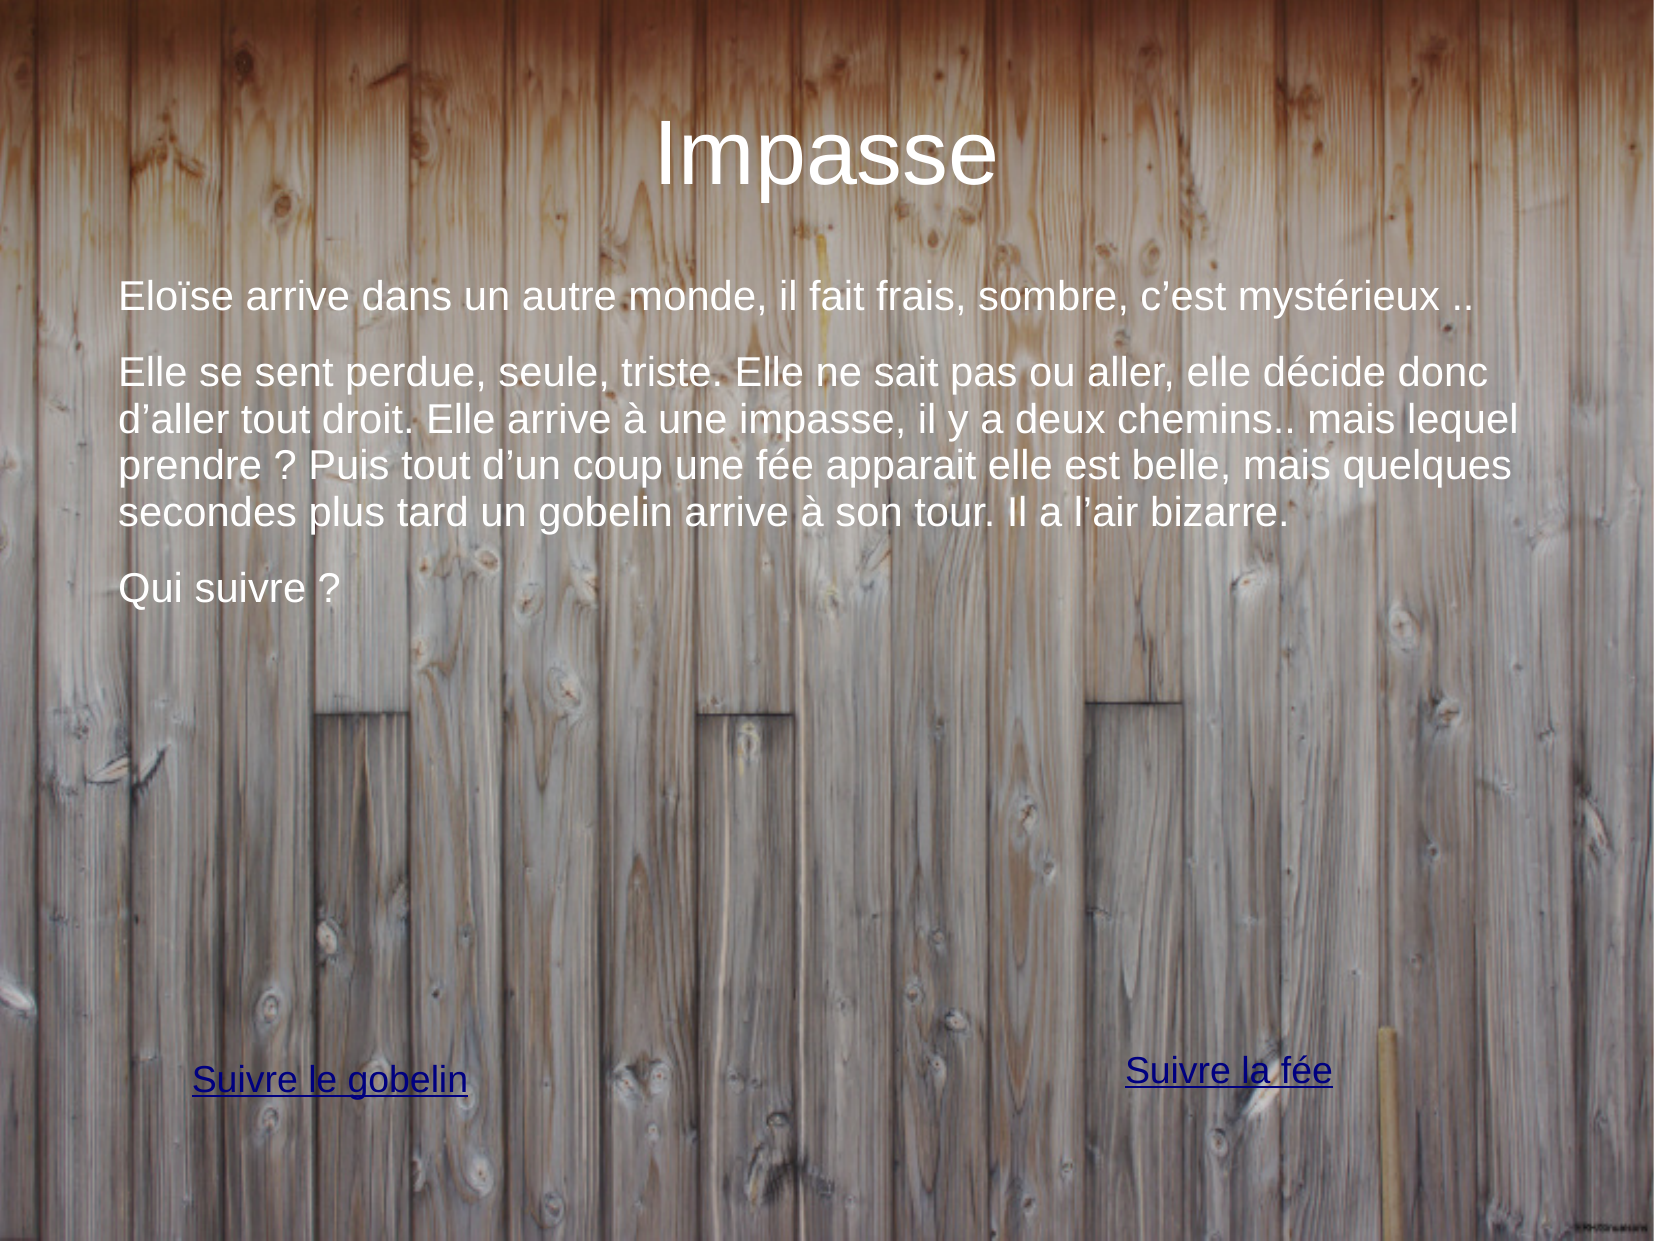

# Impasse
Eloïse arrive dans un autre monde, il fait frais, sombre, c’est mystérieux ..
Elle se sent perdue, seule, triste. Elle ne sait pas ou aller, elle décide donc d’aller tout droit. Elle arrive à une impasse, il y a deux chemins.. mais lequel prendre ? Puis tout d’un coup une fée apparait elle est belle, mais quelques secondes plus tard un gobelin arrive à son tour. Il a l’air bizarre.
Qui suivre ?
Suivre la fée
Suivre le gobelin